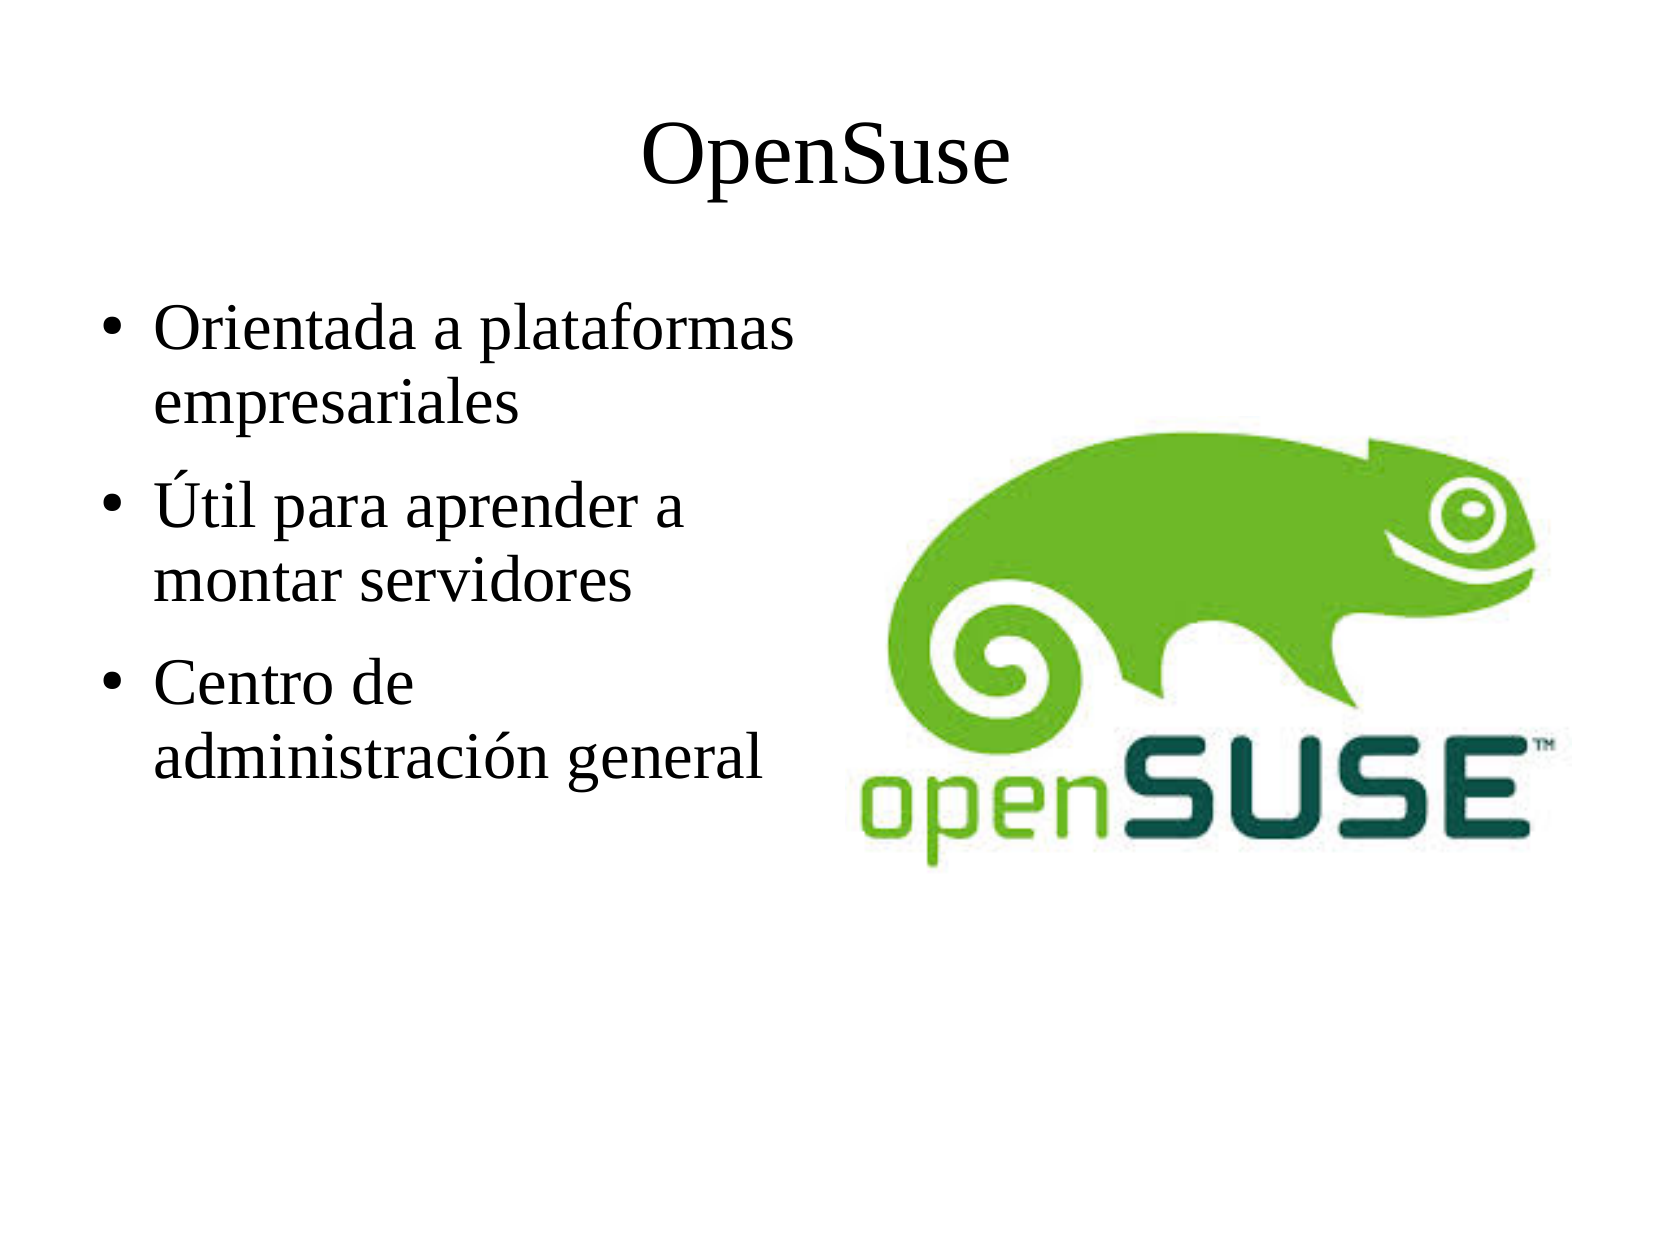

# OpenSuse
Orientada a plataformas empresariales
Útil para aprender a montar servidores
Centro de administración general